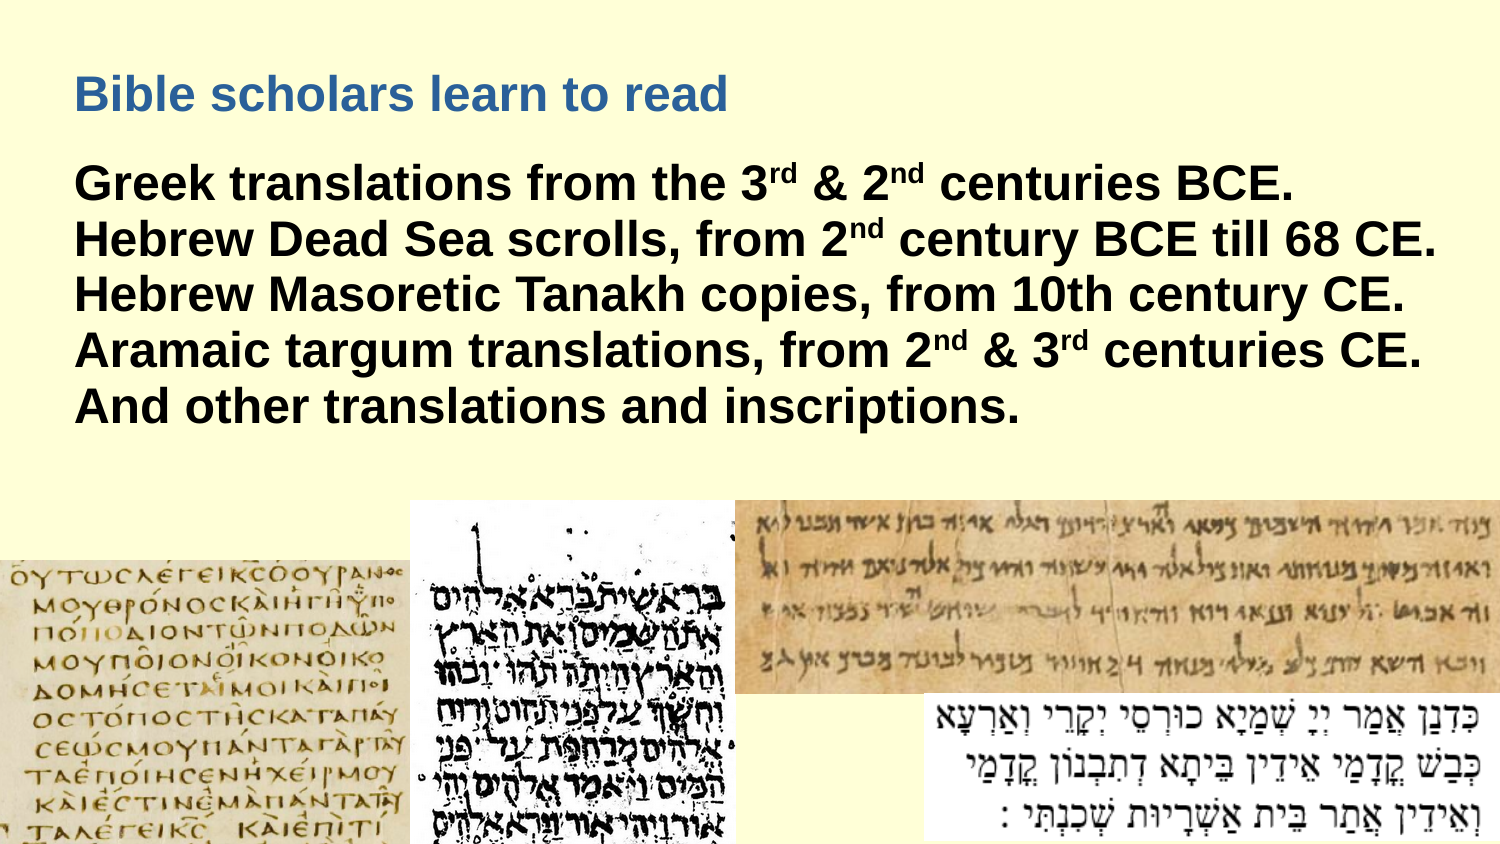

Bible scholars learn to read
Greek translations from the 3rd & 2nd centuries BCE.
Hebrew Dead Sea scrolls, from 2nd century BCE till 68 CE.
Hebrew Masoretic Tanakh copies, from 10th century CE.
Aramaic targum translations, from 2nd & 3rd centuries CE.
And other translations and inscriptions.